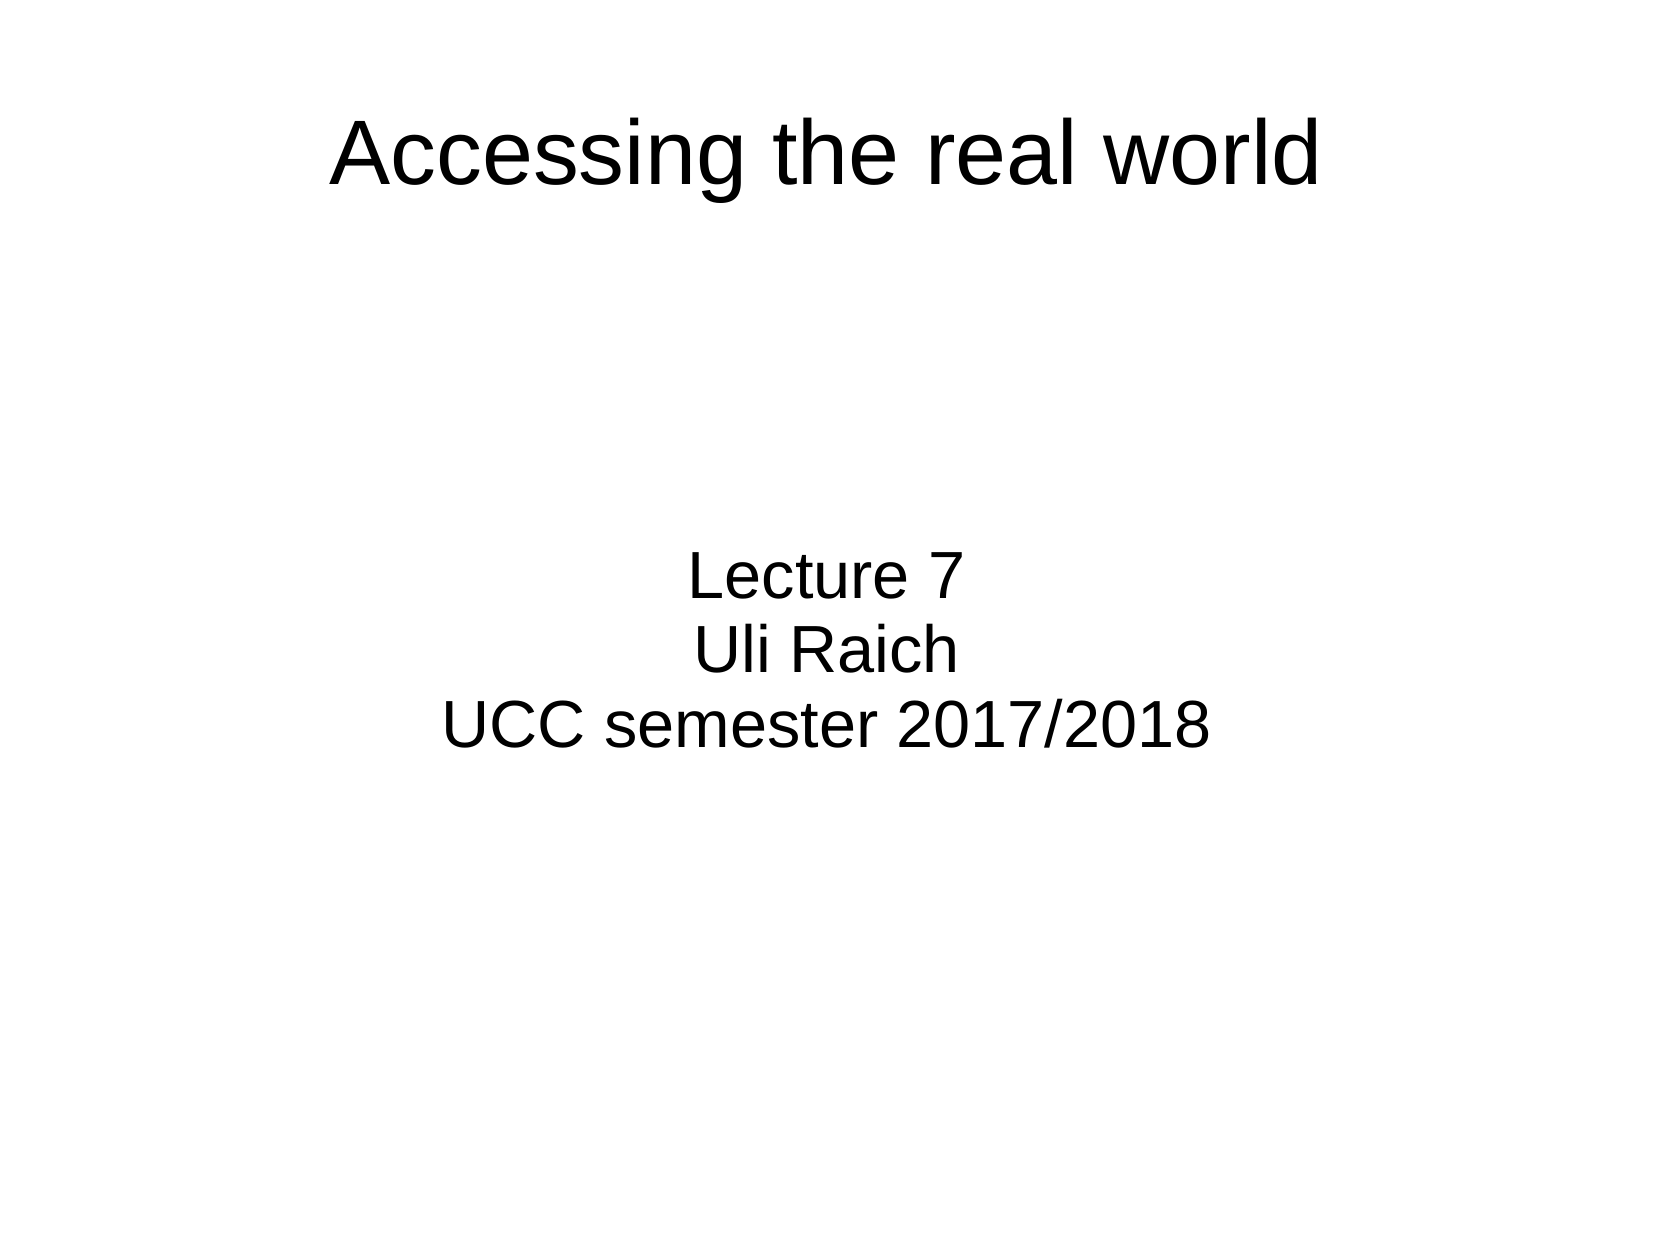

# Accessing the real world
Lecture 7
Uli Raich
UCC semester 2017/2018